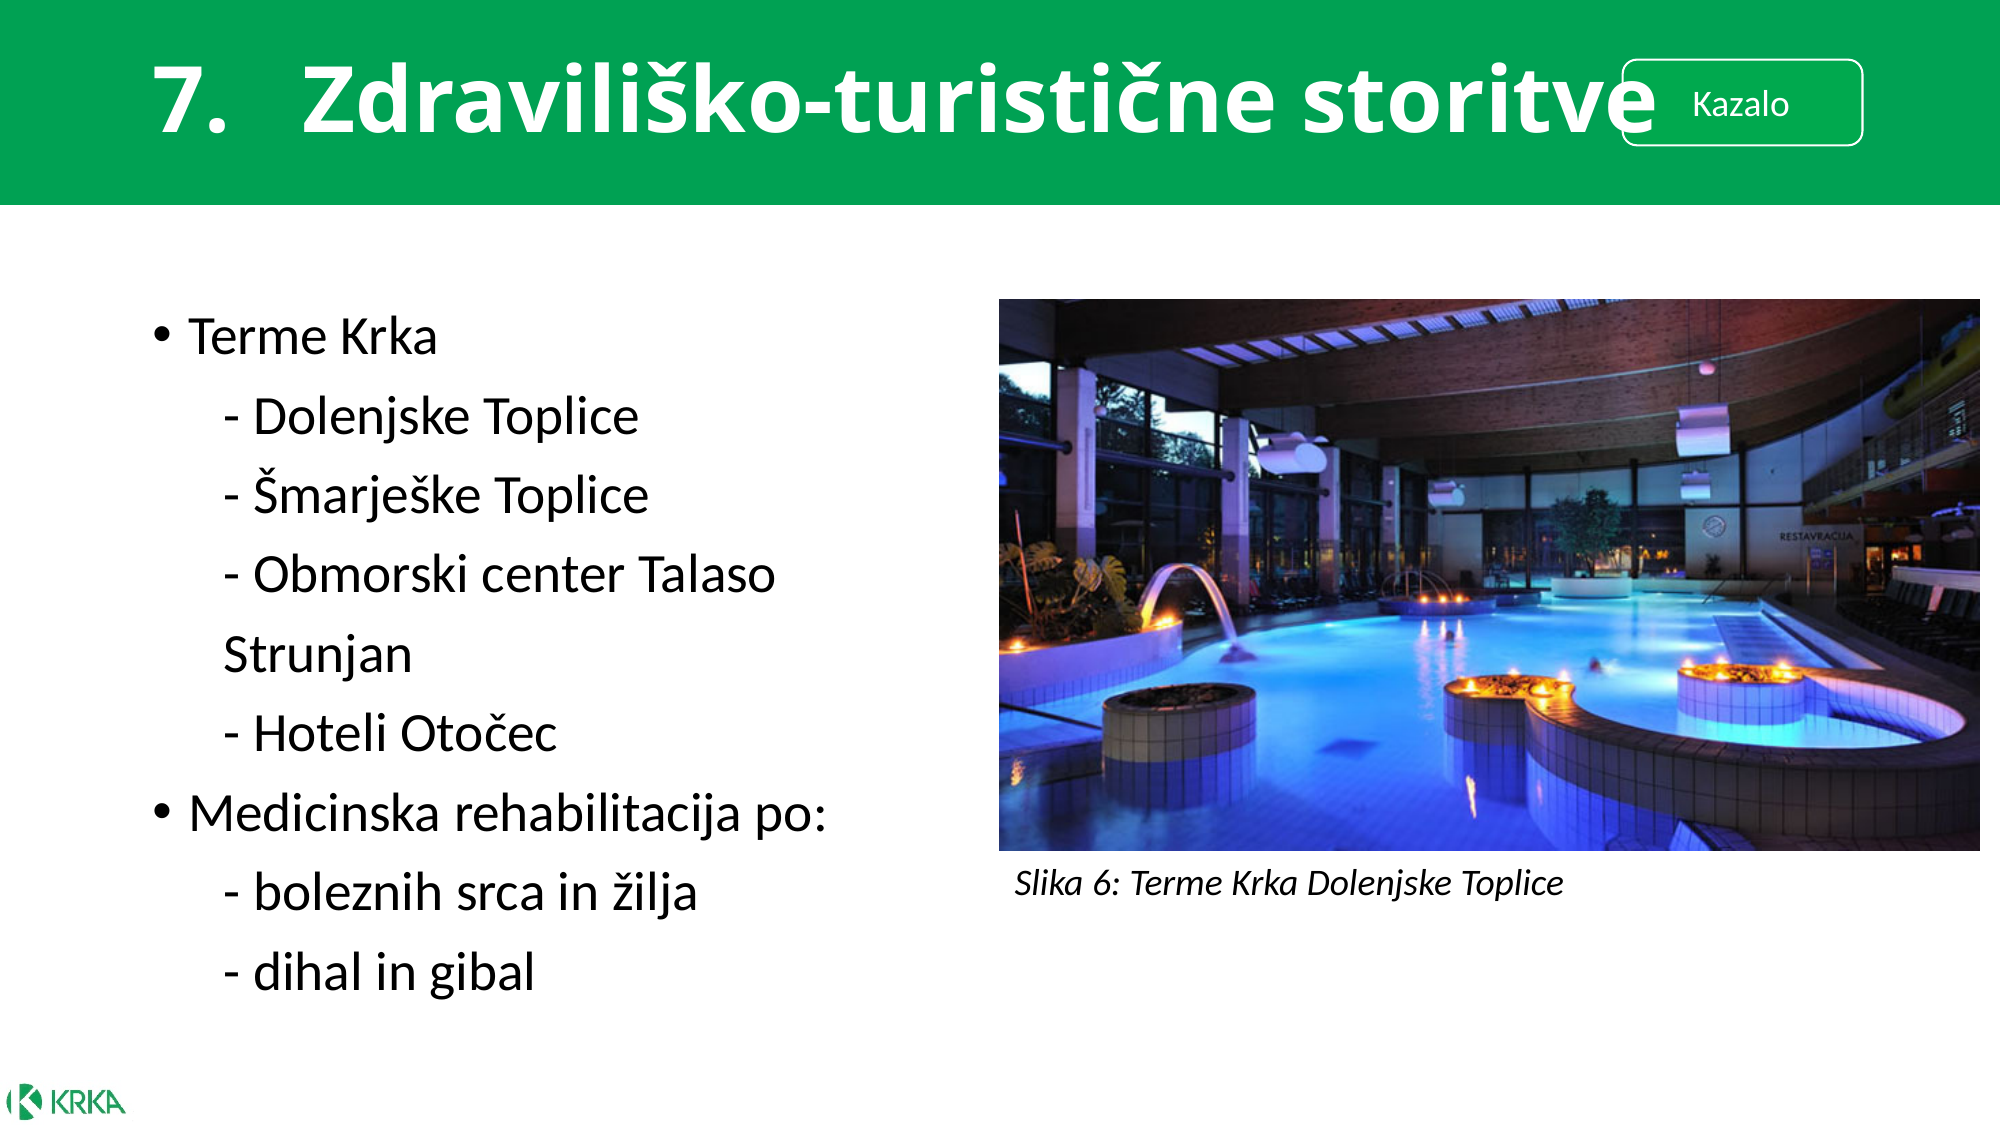

# 7.	Zdraviliško-turistične storitve
Terme Krka
	- Dolenjske Toplice
	- Šmarješke Toplice
	- Obmorski center Talaso
	Strunjan
	- Hoteli Otočec
Medicinska rehabilitacija po:
	- boleznih srca in žilja
	- dihal in gibal
Slika 6: Terme Krka Dolenjske Toplice